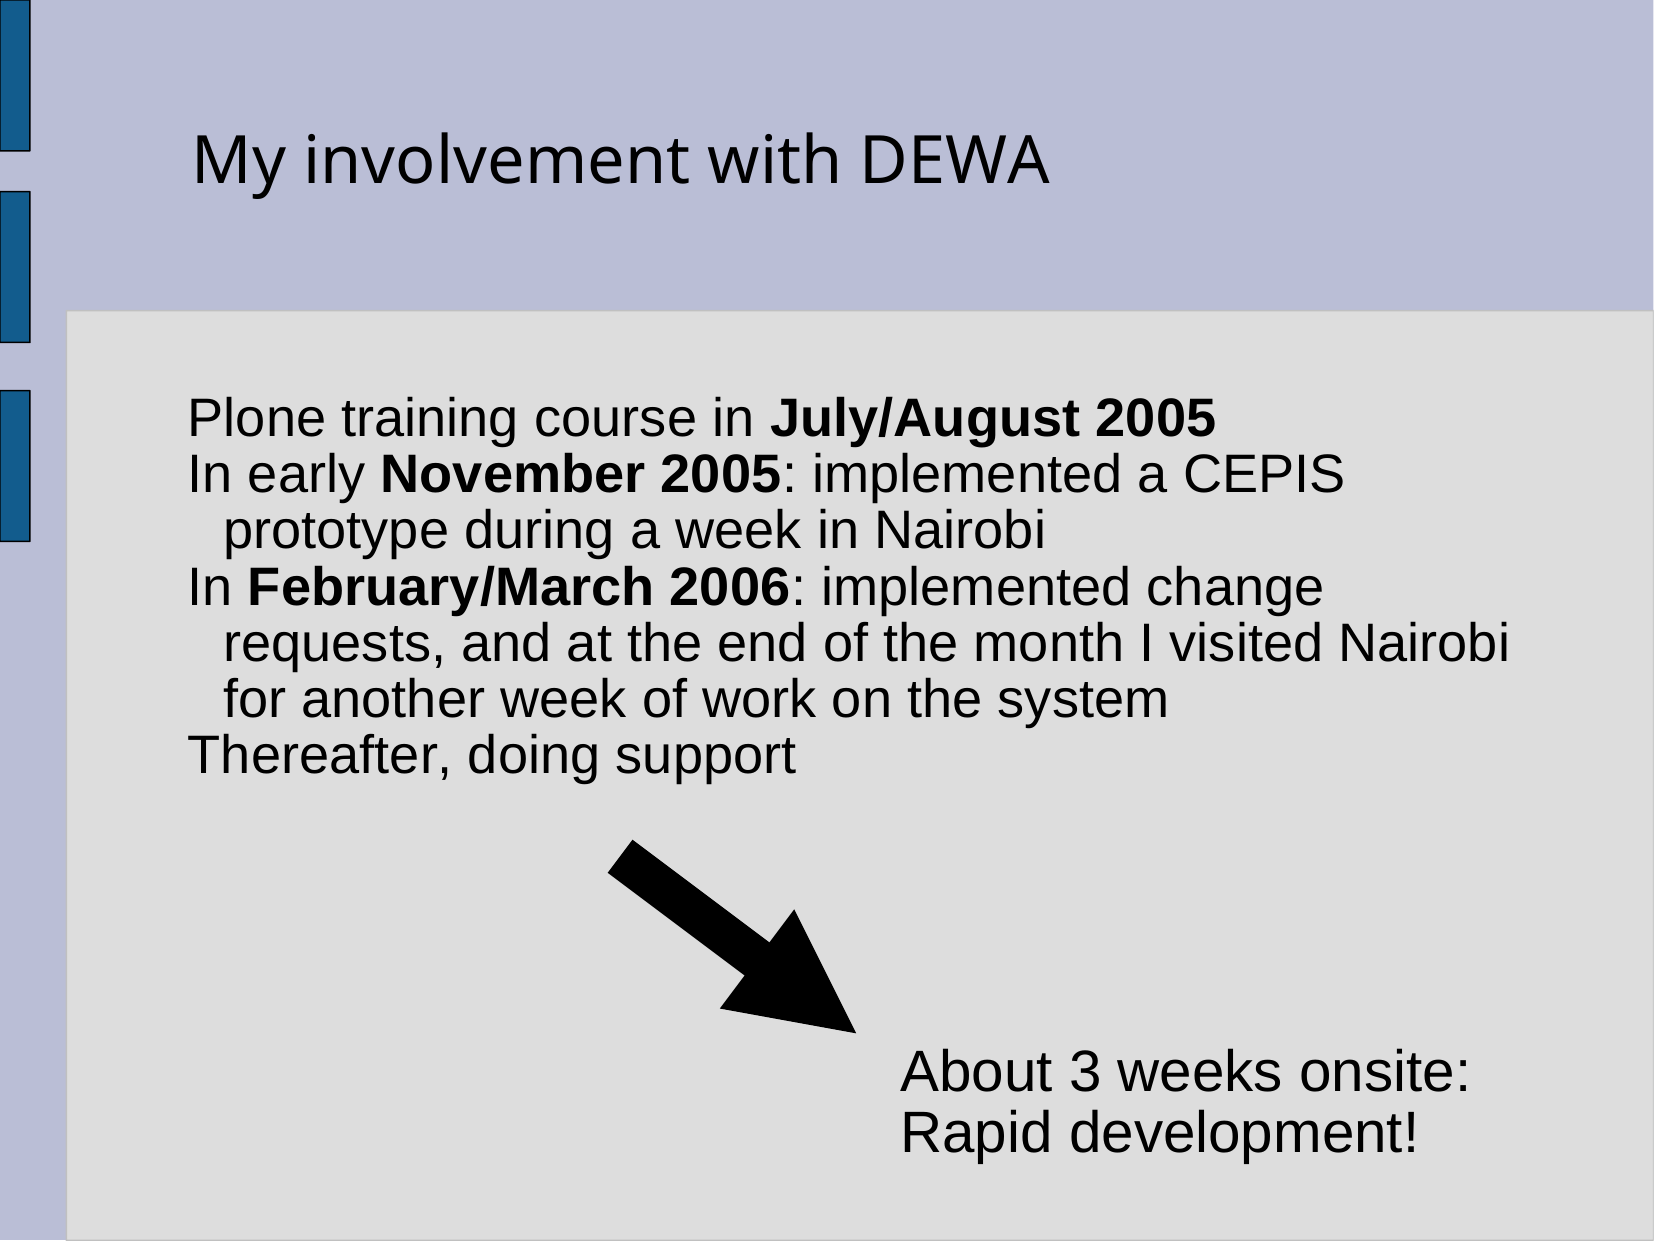

My involvement with DEWA
Plone training course in July/August 2005
In early November 2005: implemented a CEPIS
prototype during a week in Nairobi
In February/March 2006: implemented change
requests, and at the end of the month I visited Nairobi
for another week of work on the system
Thereafter, doing support
About 3 weeks onsite:
Rapid development!